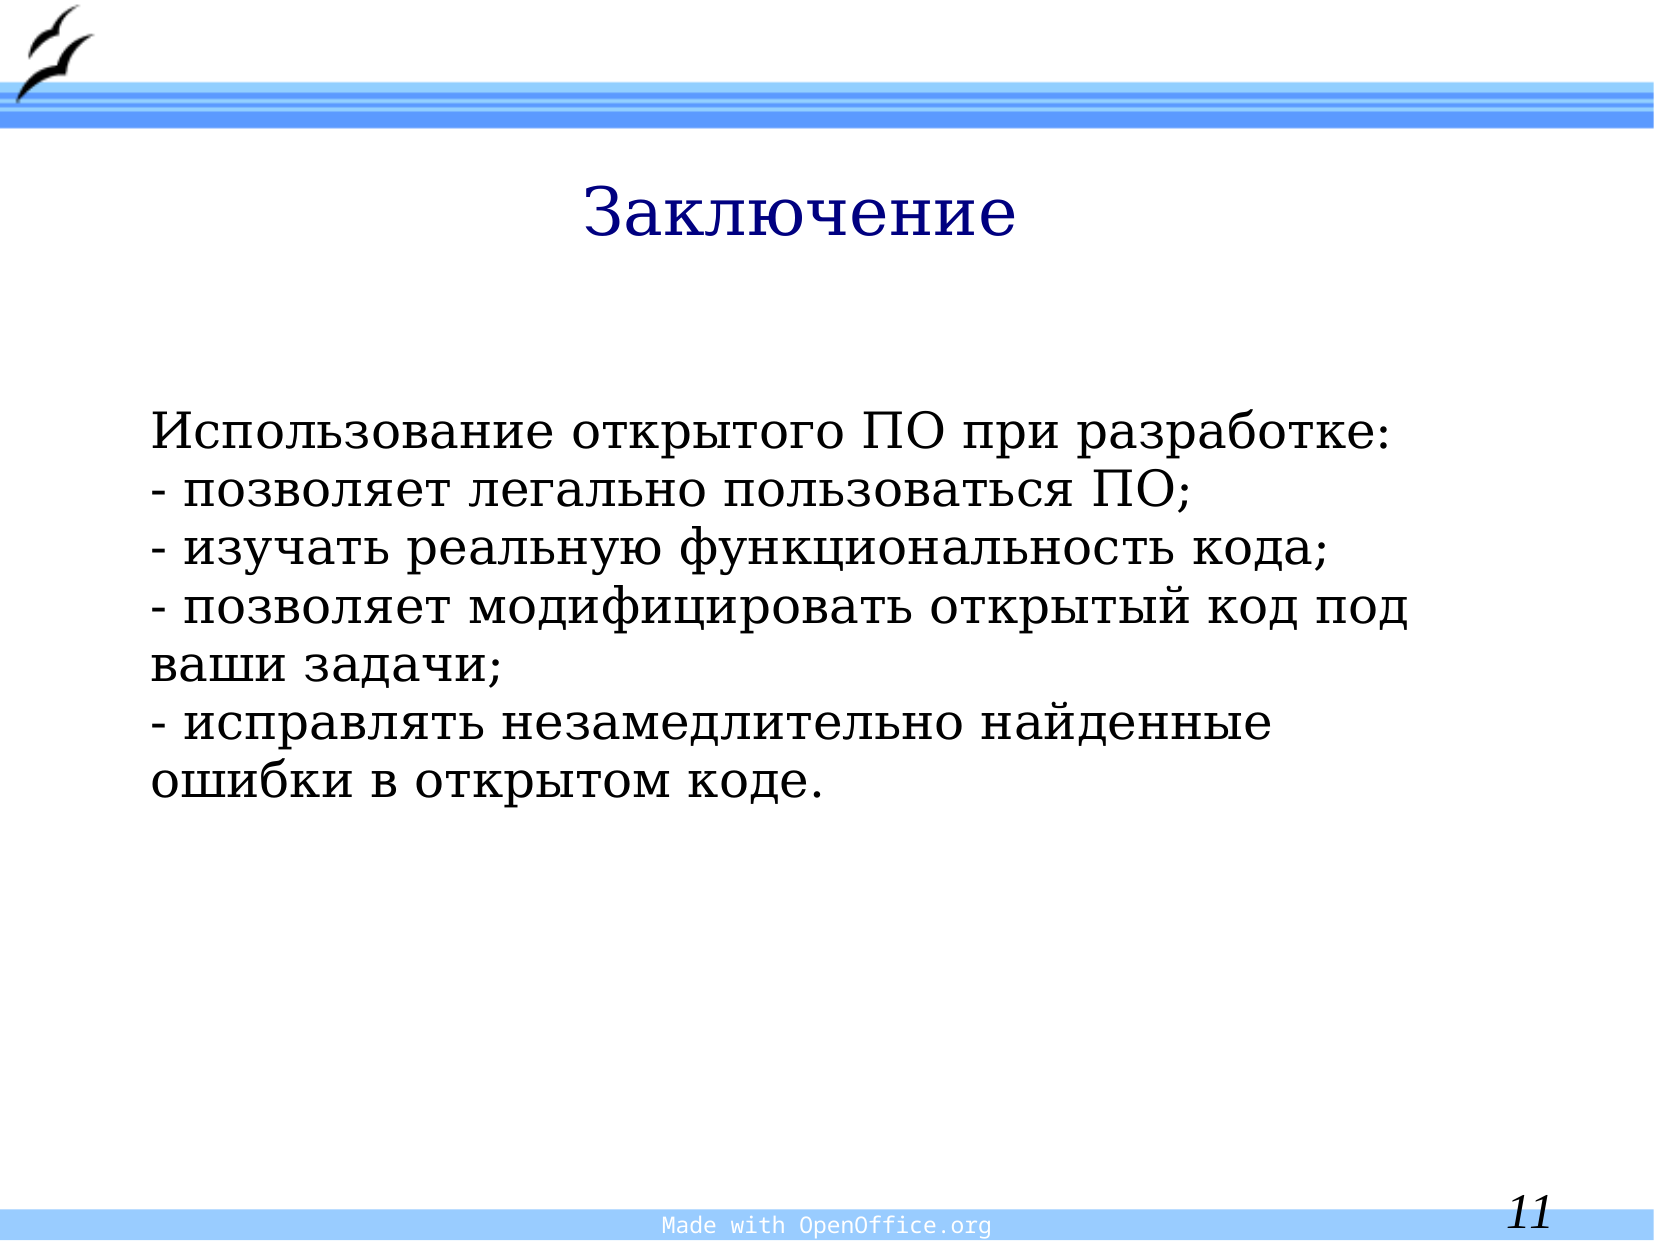

# Заключение
Использование открытого ПО при разработке:
- позволяет легально пользоваться ПО;
- изучать реальную функциональность кода;
- позволяет модифицировать открытый код под ваши задачи;
- исправлять незамедлительно найденные ошибки в открытом коде.